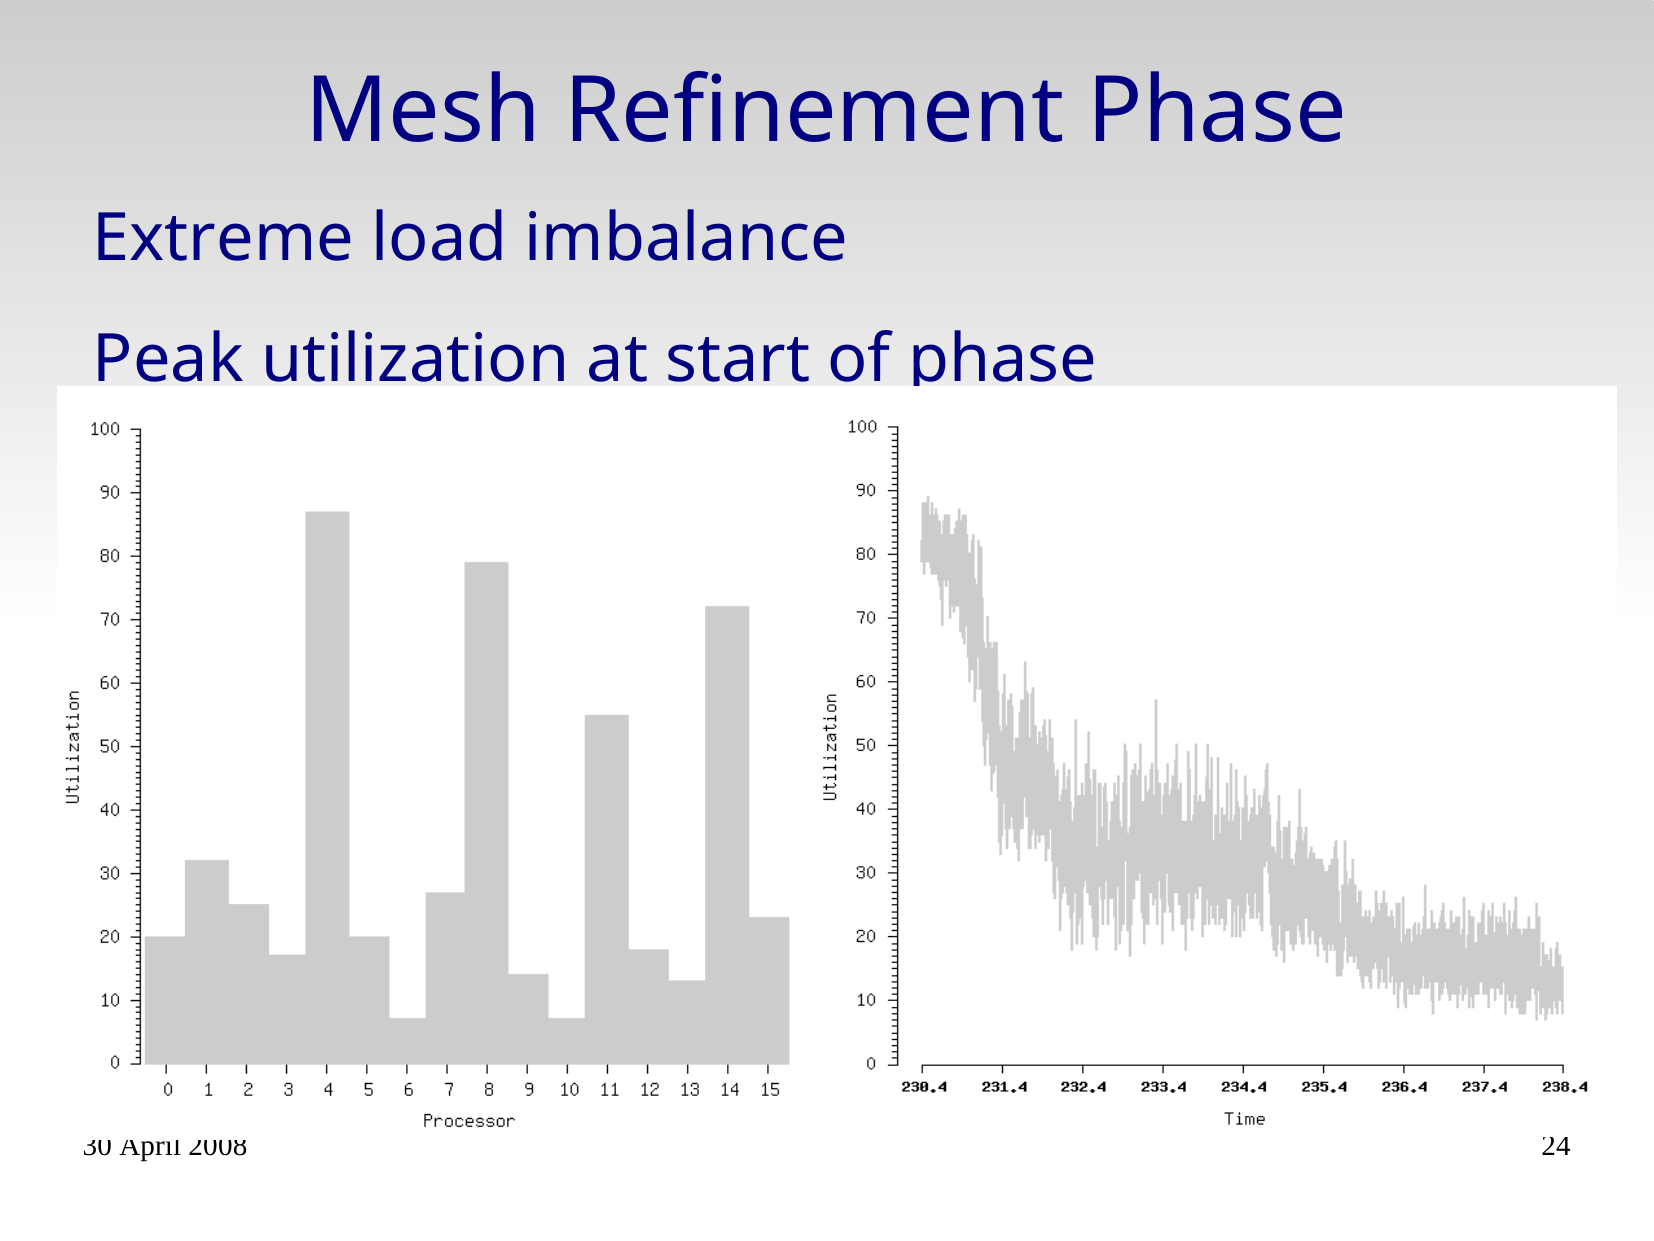

# Mesh Refinement Phase
Extreme load imbalance
Peak utilization at start of phase
30 April 2008
24